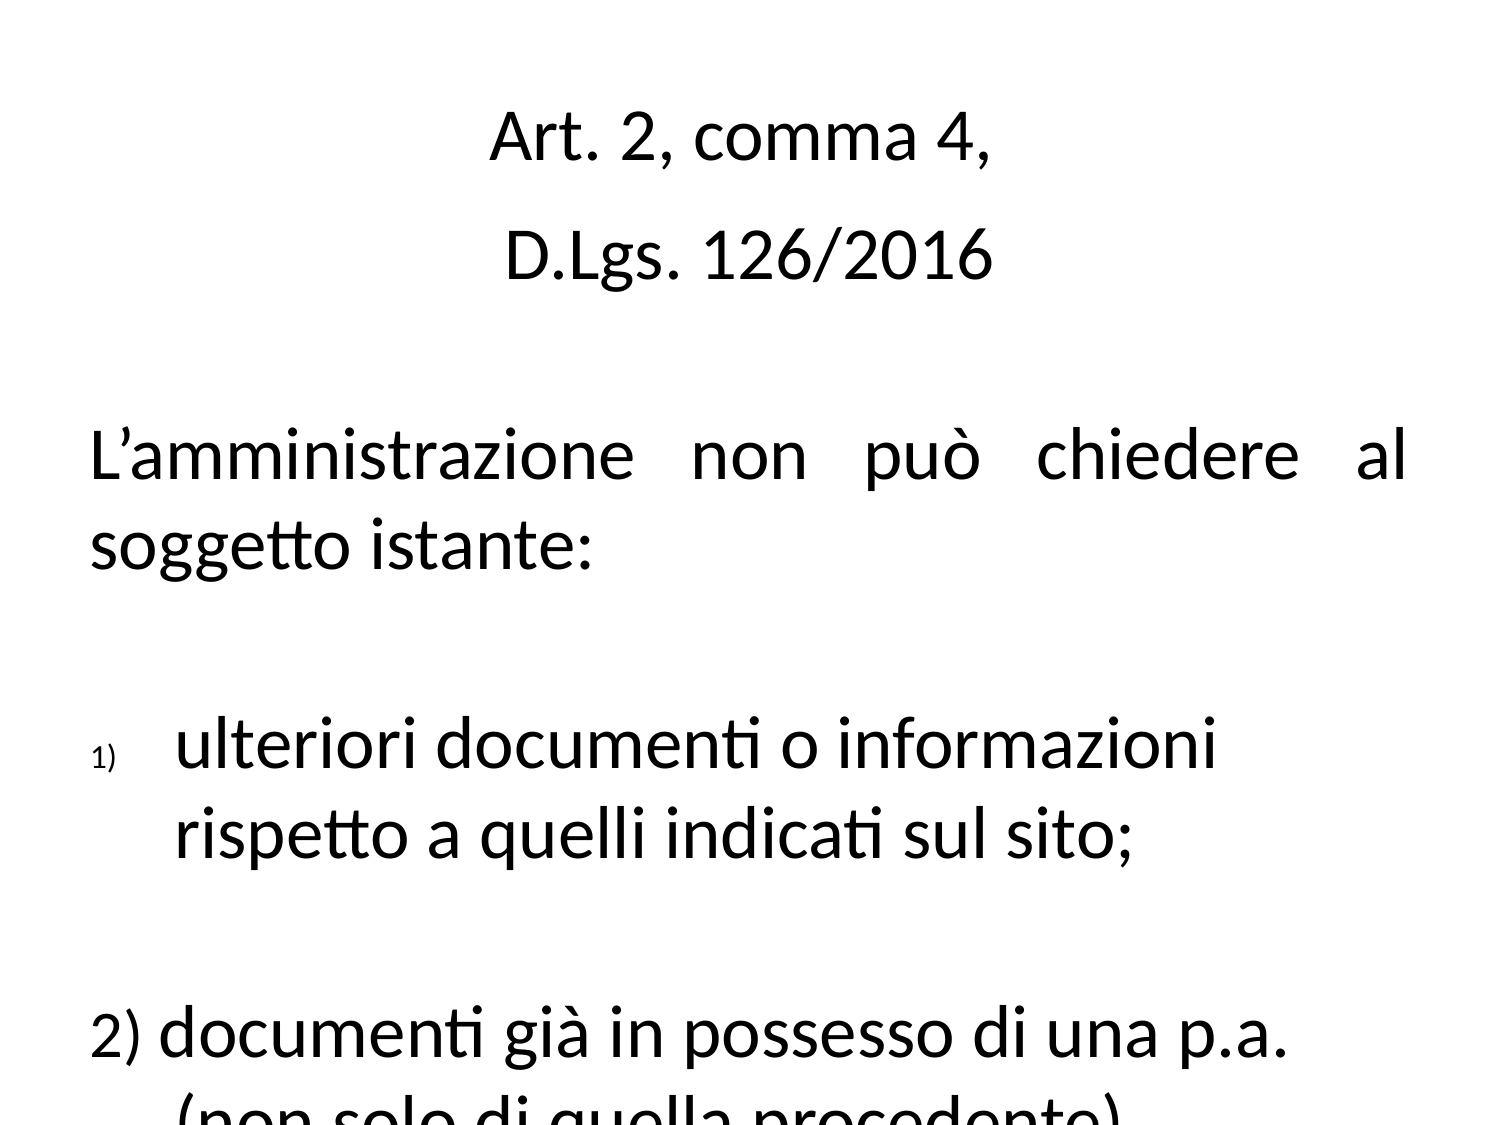

# Art. 2, comma 4,
D.Lgs. 126/2016
L’amministrazione non può chiedere al soggetto istante:
ulteriori documenti o informazioni rispetto a quelli indicati sul sito;
2) documenti già in possesso di una p.a. (non solo di quella procedente).